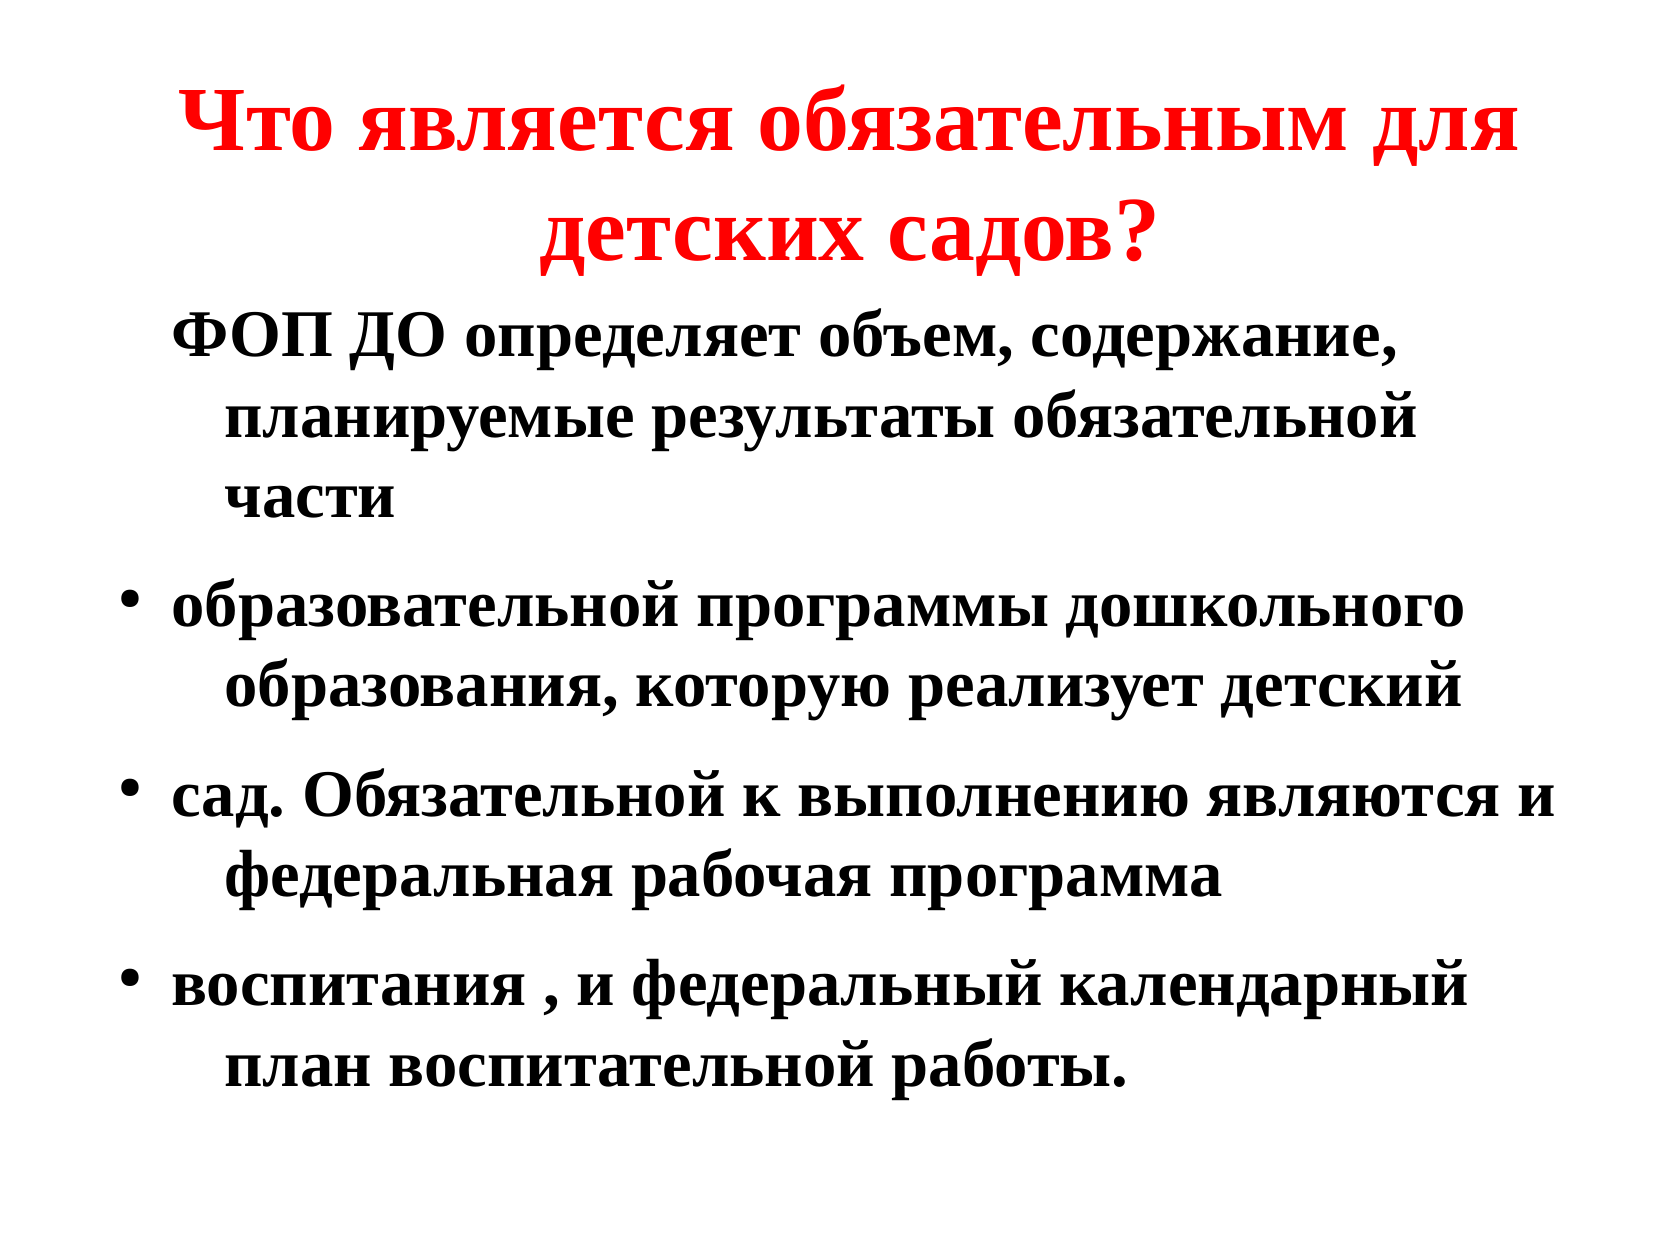

# Что является обязательным для детских садов?
ФОП ДО определяет объем, содержание, планируемые результаты обязательной части
образовательной программы дошкольного образования, которую реализует детский
сад. Обязательной к выполнению являются и федеральная рабочая программа
воспитания , и федеральный календарный план воспитательной работы.